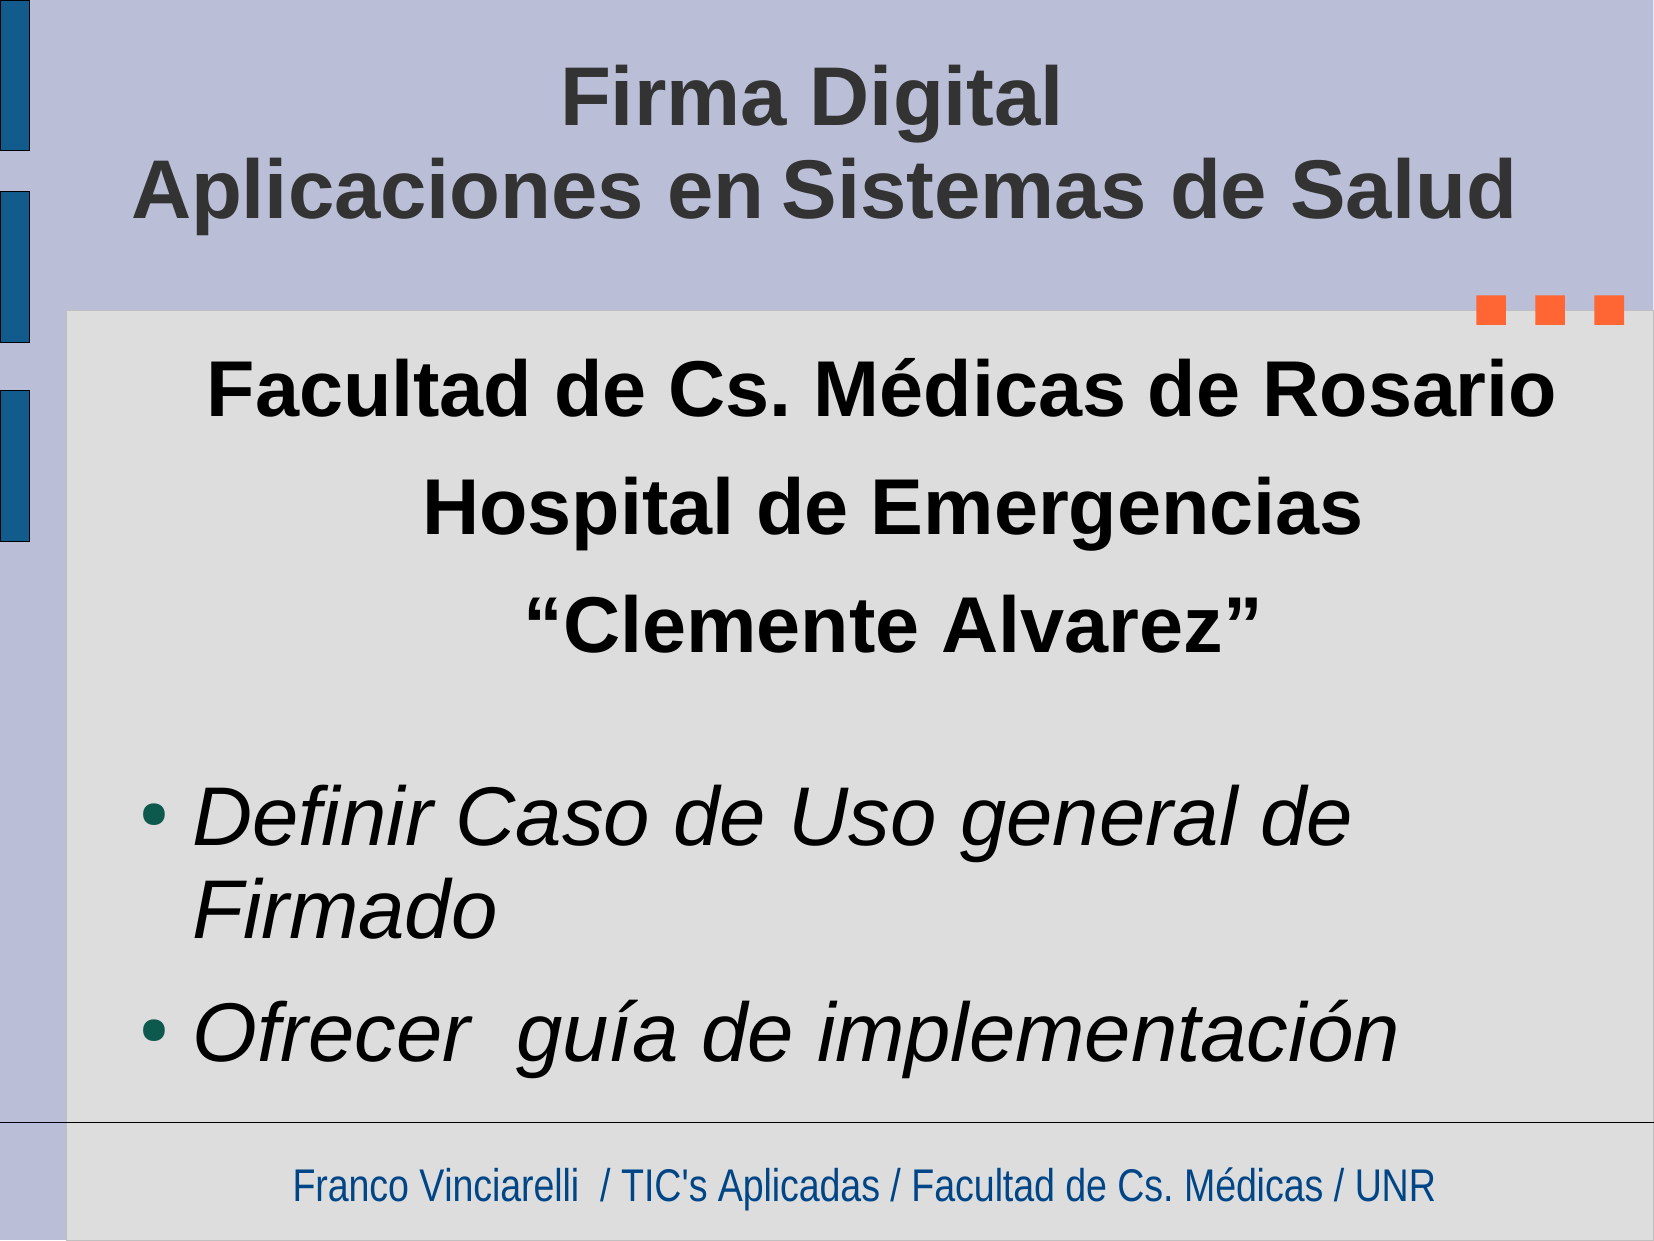

# Firma Digital Aplicaciones en Sistemas de Salud
Facultad de Cs. Médicas de Rosario
Hospital de Emergencias
“Clemente Alvarez”
Definir Caso de Uso general de Firmado
Ofrecer guía de implementación
Franco Vinciarelli / TIC's Aplicadas / Facultad de Cs. Médicas / UNR